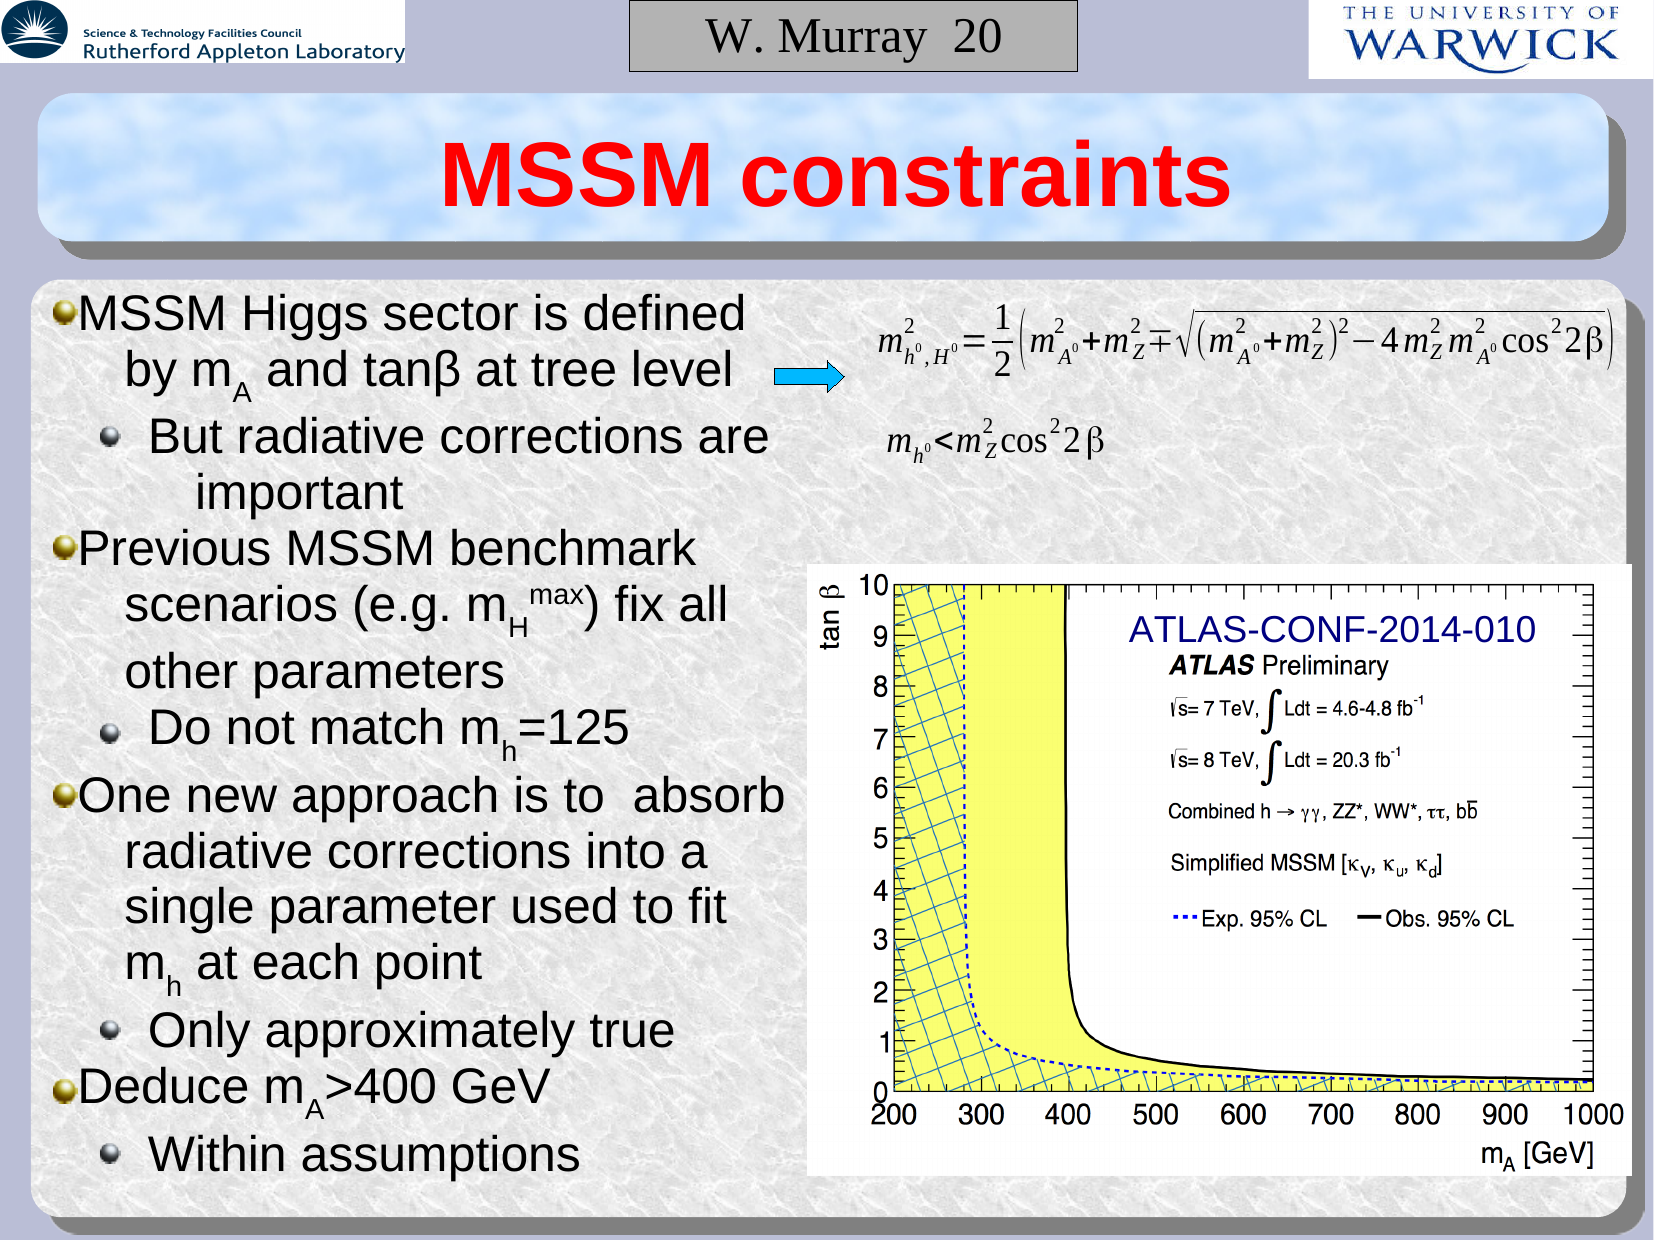

# MSSM constraints
MSSM Higgs sector is defined by mA and tanβ at tree level
But radiative corrections are important
Previous MSSM benchmark scenarios (e.g. mHmax) fix all other parameters
Do not match mh=125
One new approach is to absorb radiative corrections into a single parameter used to fit mh at each point
Only approximately true
Deduce mA>400 GeV
Within assumptions
ATLAS-CONF-2014-010